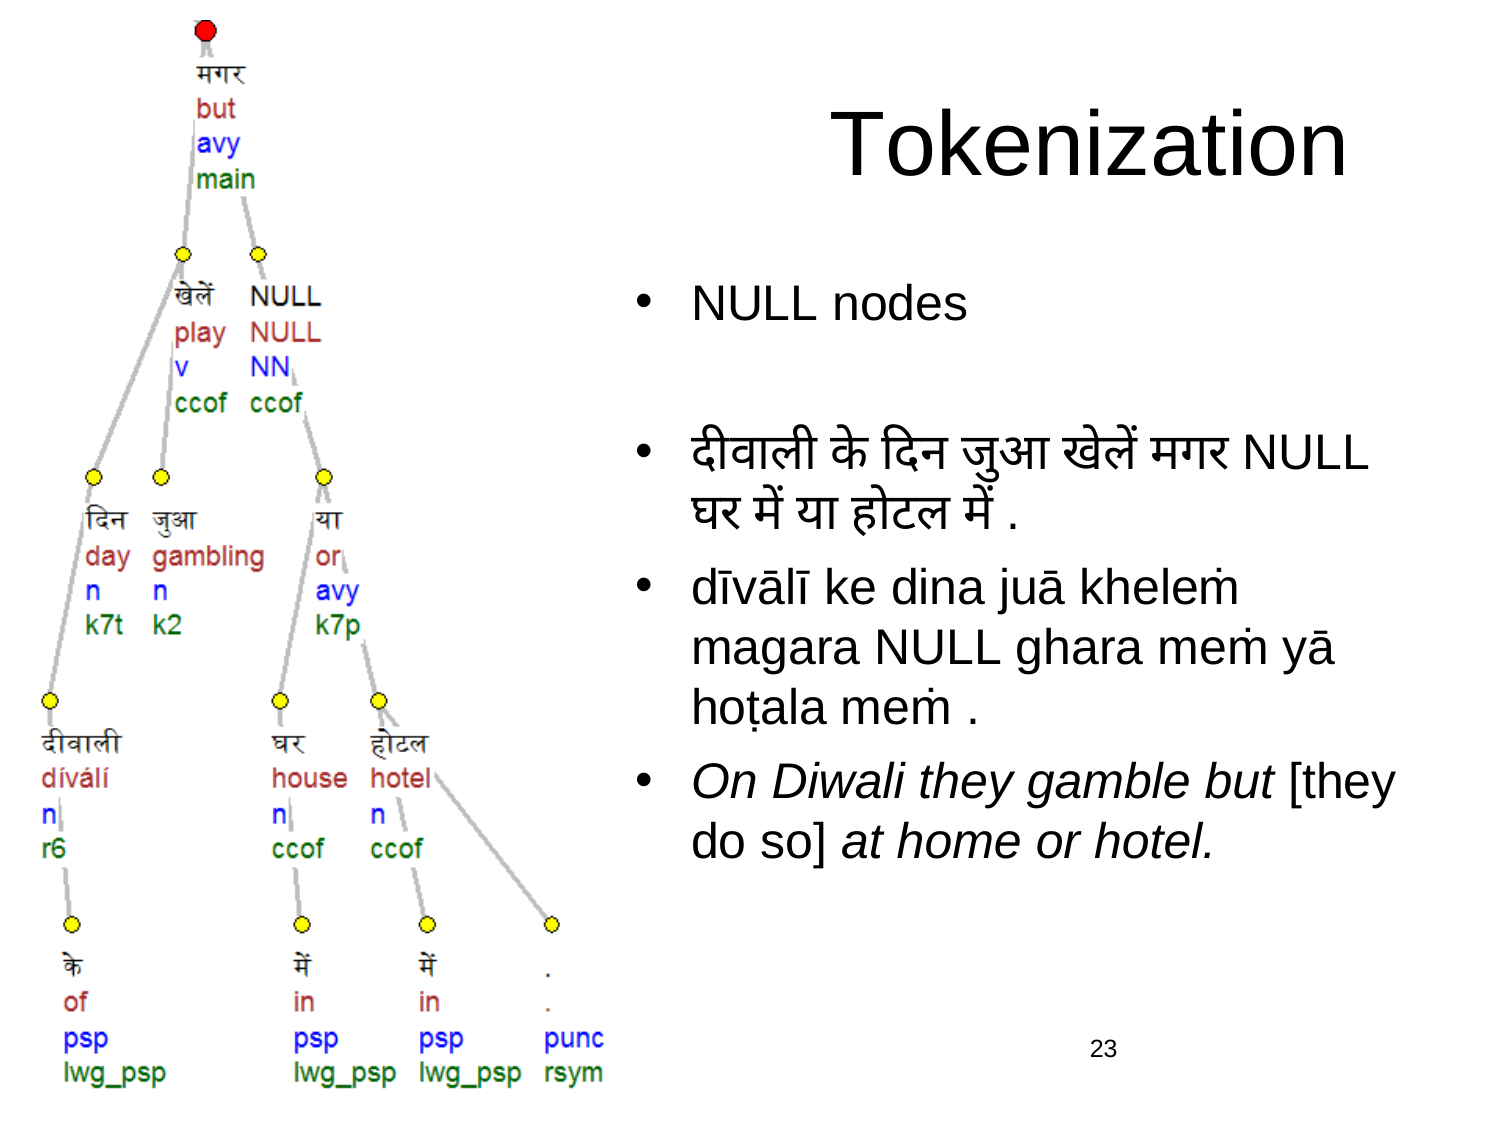

# We Don't Touch Tokenization
NULL nodes
दीवाली के दिन जुआ खेलें मगर NULL घर में या होटल में .
dīvālī ke dina juā kheleṁ magara NULL ghara meṁ yā hoṭala meṁ .
On Diwali they gamble but [they do so] at home or hotel.
23